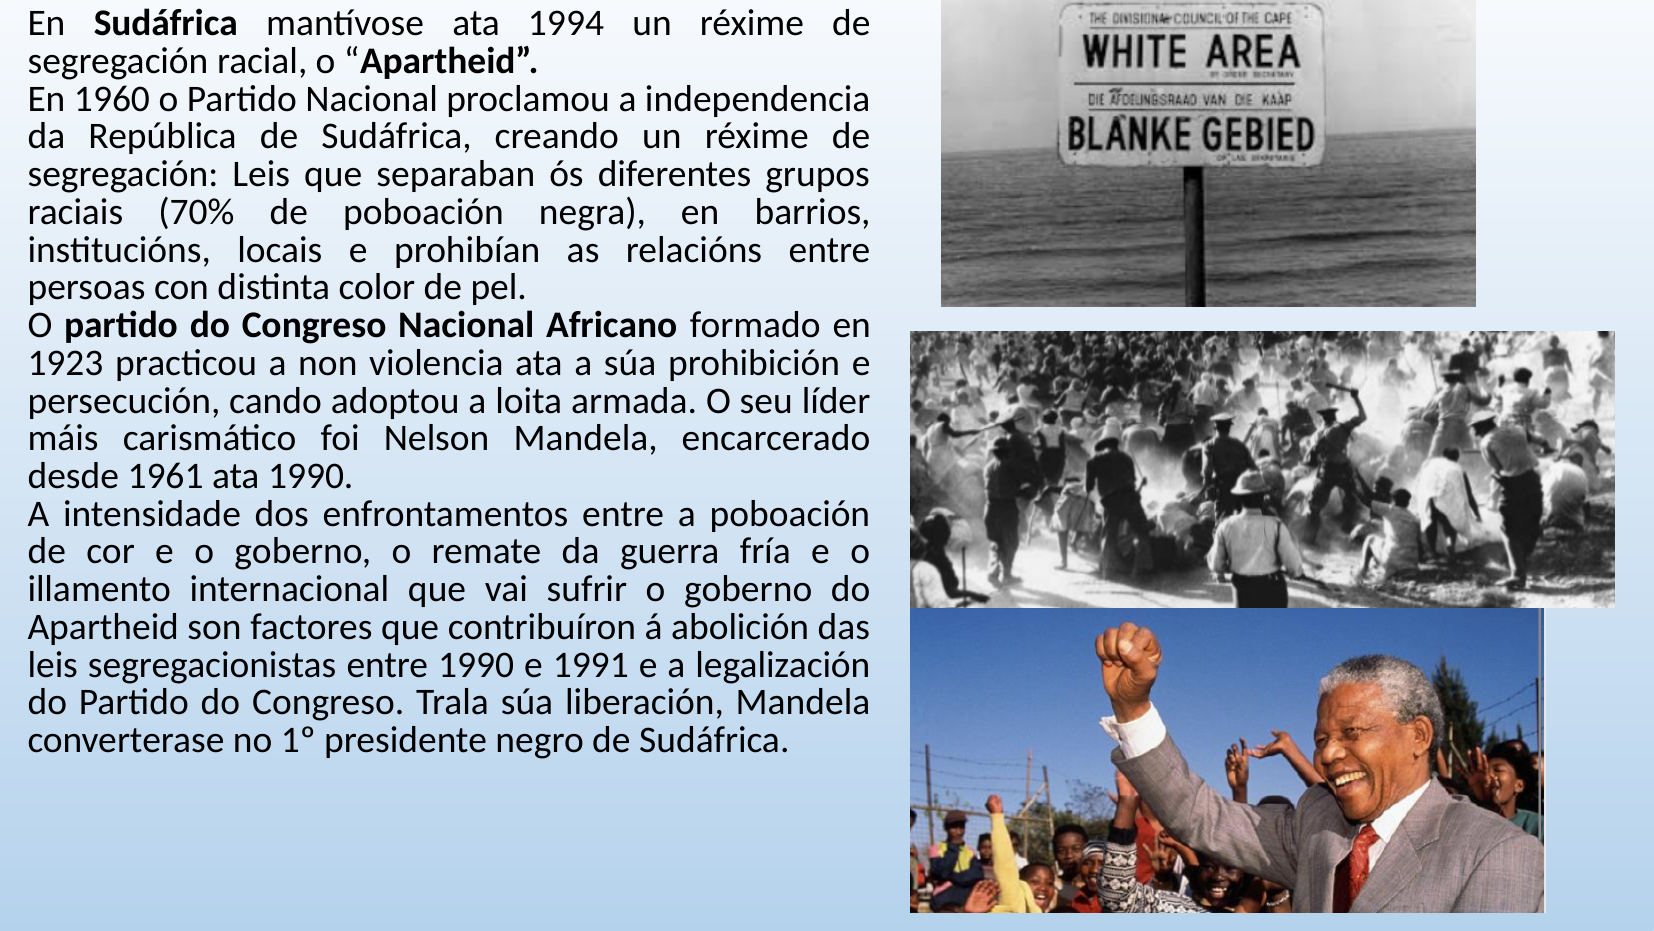

En Sudáfrica mantívose ata 1994 un réxime de segregación racial, o “Apartheid”.
En 1960 o Partido Nacional proclamou a independencia da República de Sudáfrica, creando un réxime de segregación: Leis que separaban ós diferentes grupos raciais (70% de poboación negra), en barrios, institucións, locais e prohibían as relacións entre persoas con distinta color de pel.
O partido do Congreso Nacional Africano formado en 1923 practicou a non violencia ata a súa prohibición e persecución, cando adoptou a loita armada. O seu líder máis carismático foi Nelson Mandela, encarcerado desde 1961 ata 1990.
A intensidade dos enfrontamentos entre a poboación de cor e o goberno, o remate da guerra fría e o illamento internacional que vai sufrir o goberno do Apartheid son factores que contribuíron á abolición das leis segregacionistas entre 1990 e 1991 e a legalización do Partido do Congreso. Trala súa liberación, Mandela converterase no 1º presidente negro de Sudáfrica.